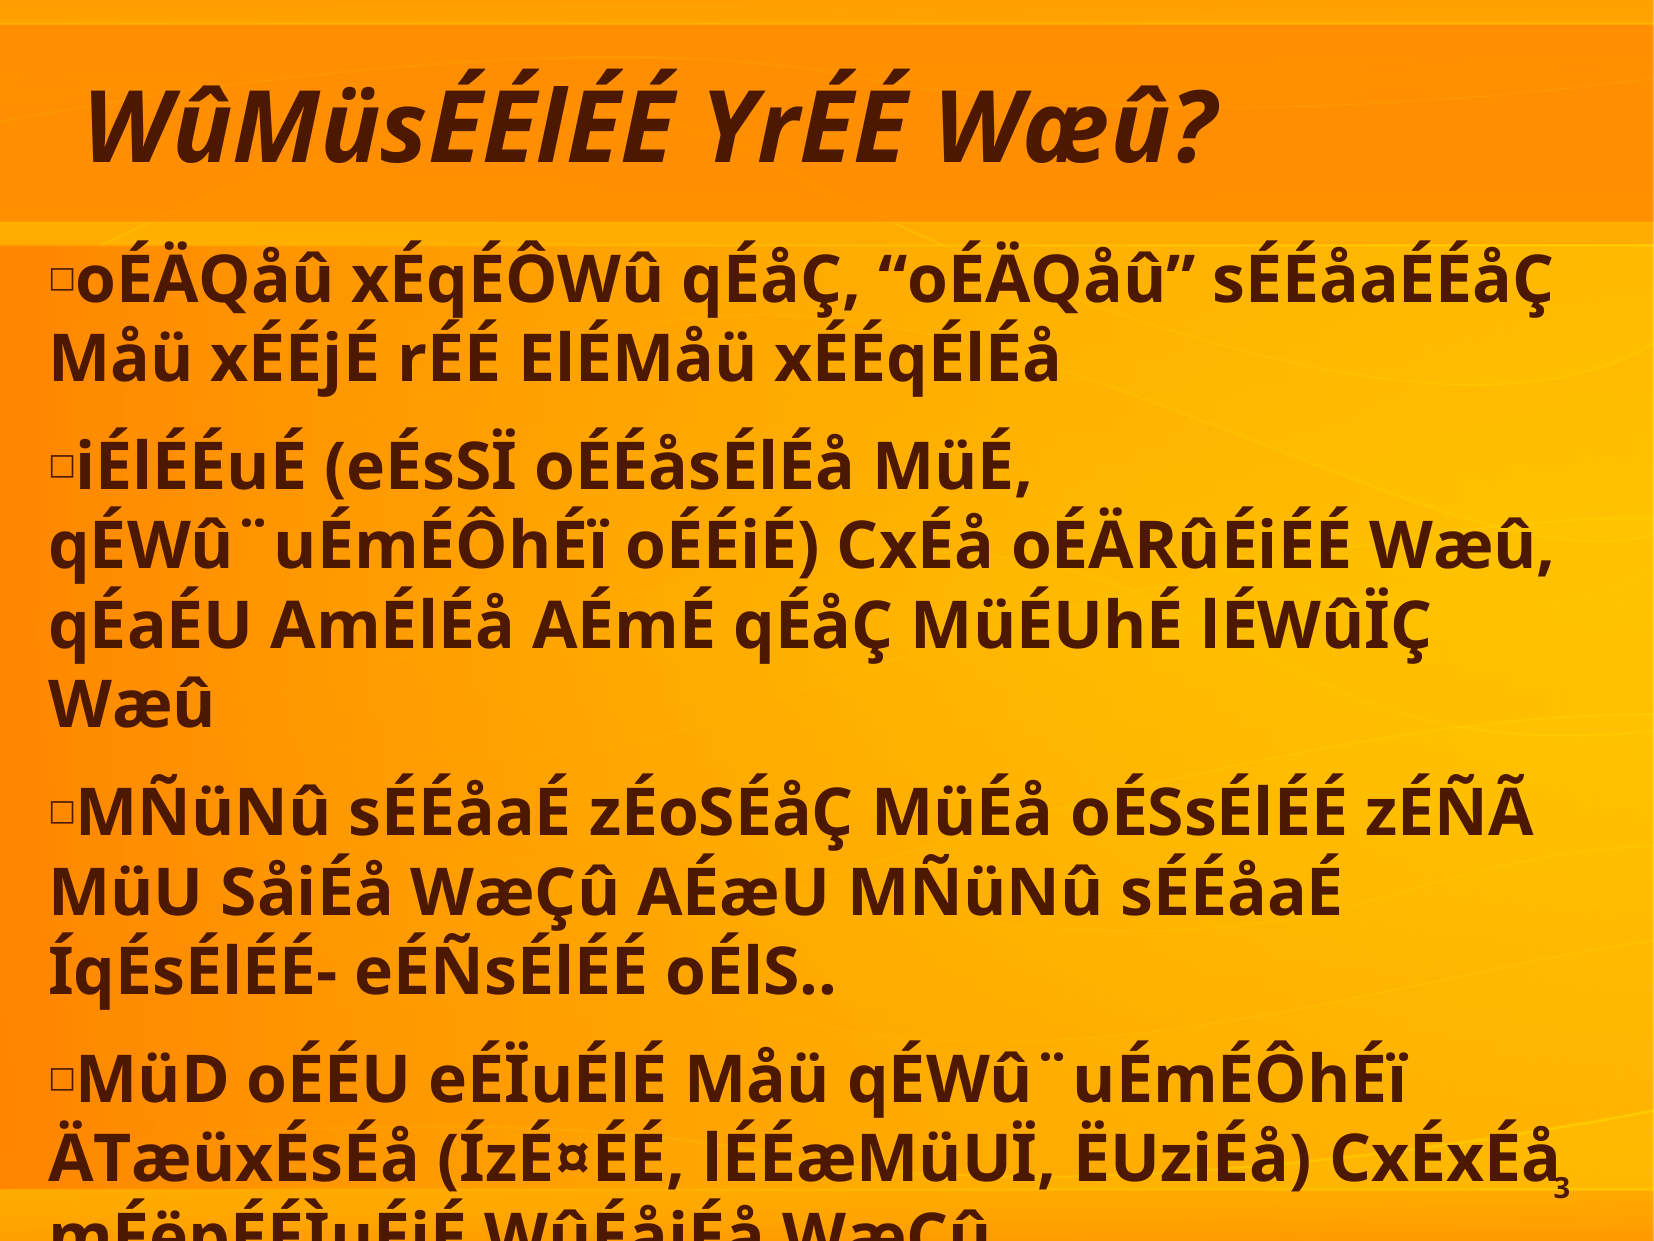

# WûMüsÉÉlÉÉ YrÉÉ Wæû?
oÉÄQåû xÉqÉÔWû qÉåÇ, “oÉÄQåû” sÉÉåaÉÉåÇ Måü xÉÉjÉ rÉÉ ElÉMåü xÉÉqÉlÉå
iÉlÉÉuÉ (eÉsSÏ oÉÉåsÉlÉå MüÉ, qÉWû¨uÉmÉÔhÉï oÉÉiÉ) CxÉå oÉÄRûÉiÉÉ Wæû, qÉaÉU AmÉlÉå AÉmÉ qÉåÇ MüÉUhÉ lÉWûÏÇ Wæû
MÑüNû sÉÉåaÉ zÉoSÉåÇ MüÉå oÉSsÉlÉÉ zÉÑÃ MüU SåiÉå WæÇû AÉæU MÑüNû sÉÉåaÉ ÍqÉsÉlÉÉ- eÉÑsÉlÉÉ oÉlS..
MüD oÉÉU eÉÏuÉlÉ Måü qÉWû¨uÉmÉÔhÉï ÄTæüxÉsÉå (ÍzÉ¤ÉÉ, lÉÉæMüUÏ, ËUziÉå) CxÉxÉå mÉëpÉÉÌuÉiÉ WûÉåiÉå WæÇû